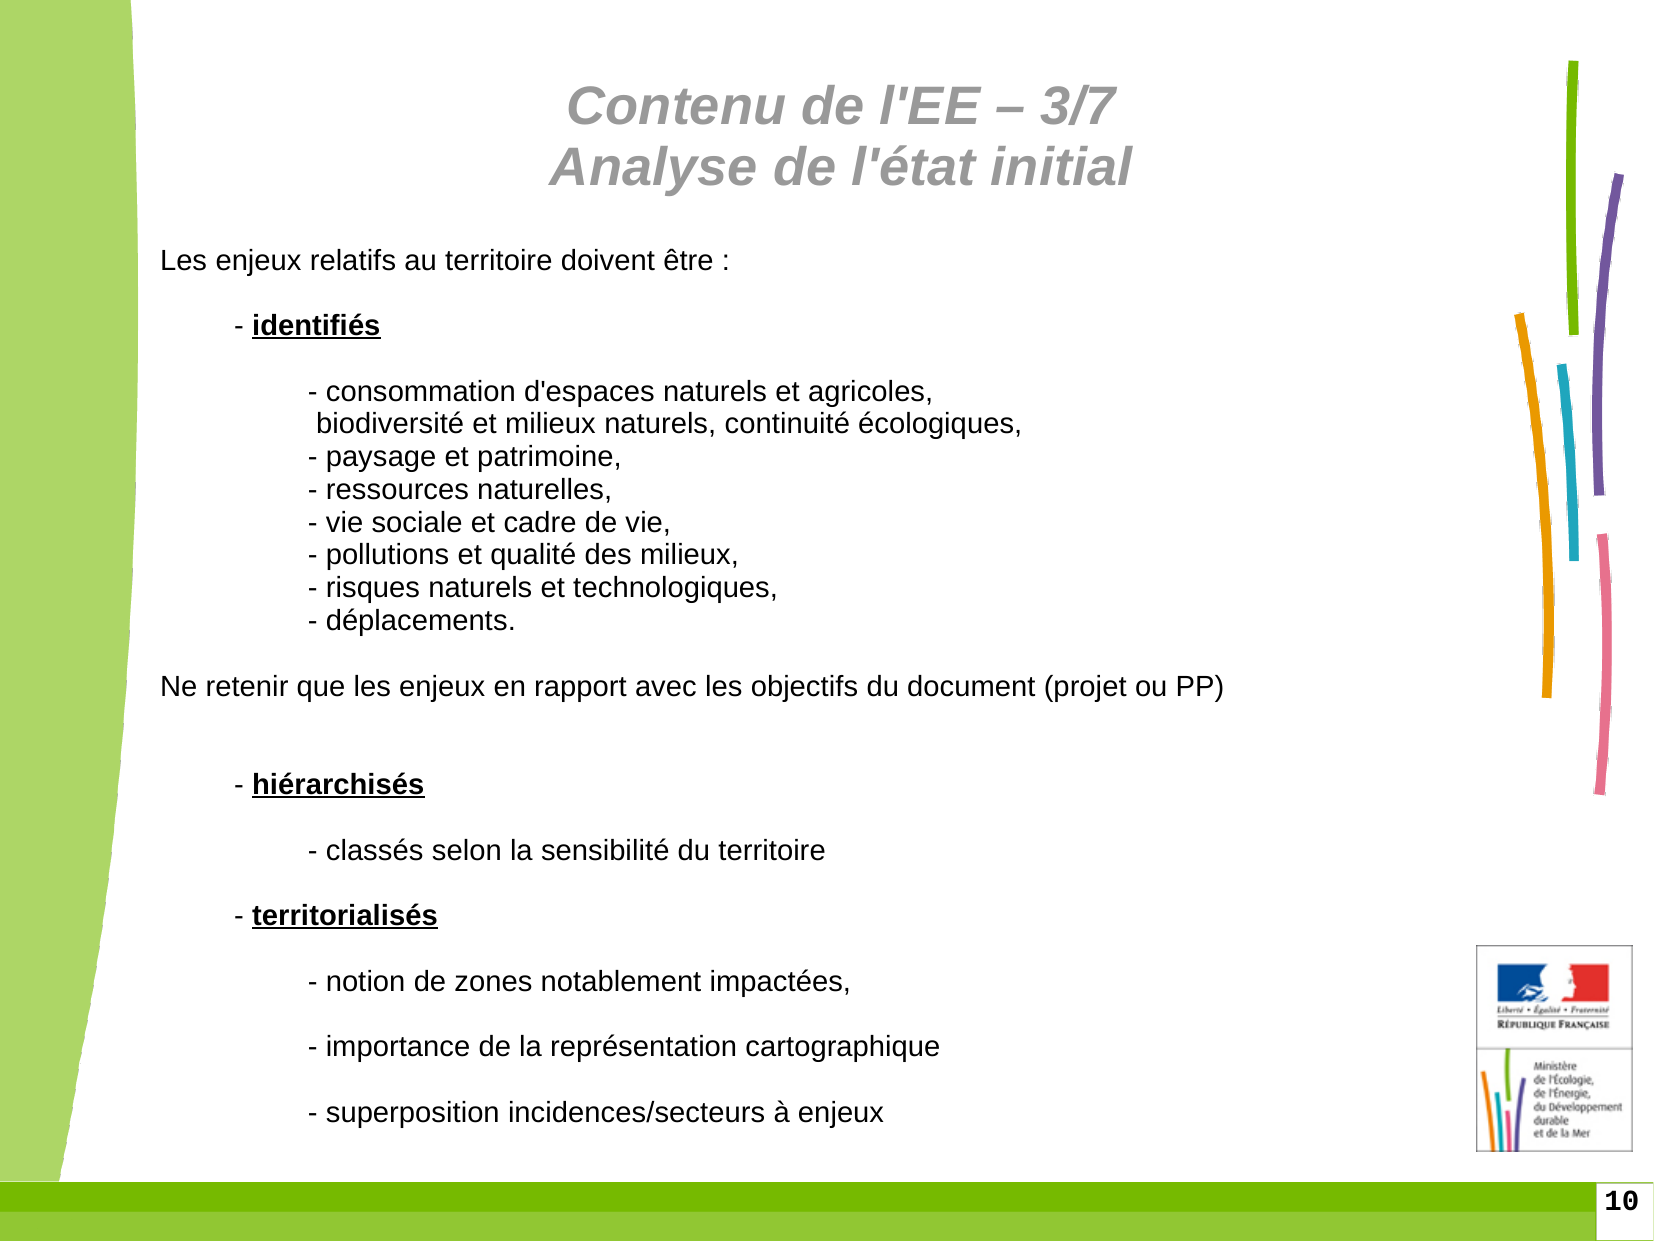

# Contenu de l'EE – 3/7 Analyse de l'état initial
Les enjeux relatifs au territoire doivent être :
	- identifiés
		- consommation d'espaces naturels et agricoles,
		 biodiversité et milieux naturels, continuité écologiques,
		- paysage et patrimoine,
		- ressources naturelles,
		- vie sociale et cadre de vie,
		- pollutions et qualité des milieux,
		- risques naturels et technologiques,
		- déplacements.
Ne retenir que les enjeux en rapport avec les objectifs du document (projet ou PP)
	- hiérarchisés
		- classés selon la sensibilité du territoire
	- territorialisés
		- notion de zones notablement impactées,
		- importance de la représentation cartographique
		- superposition incidences/secteurs à enjeux
10